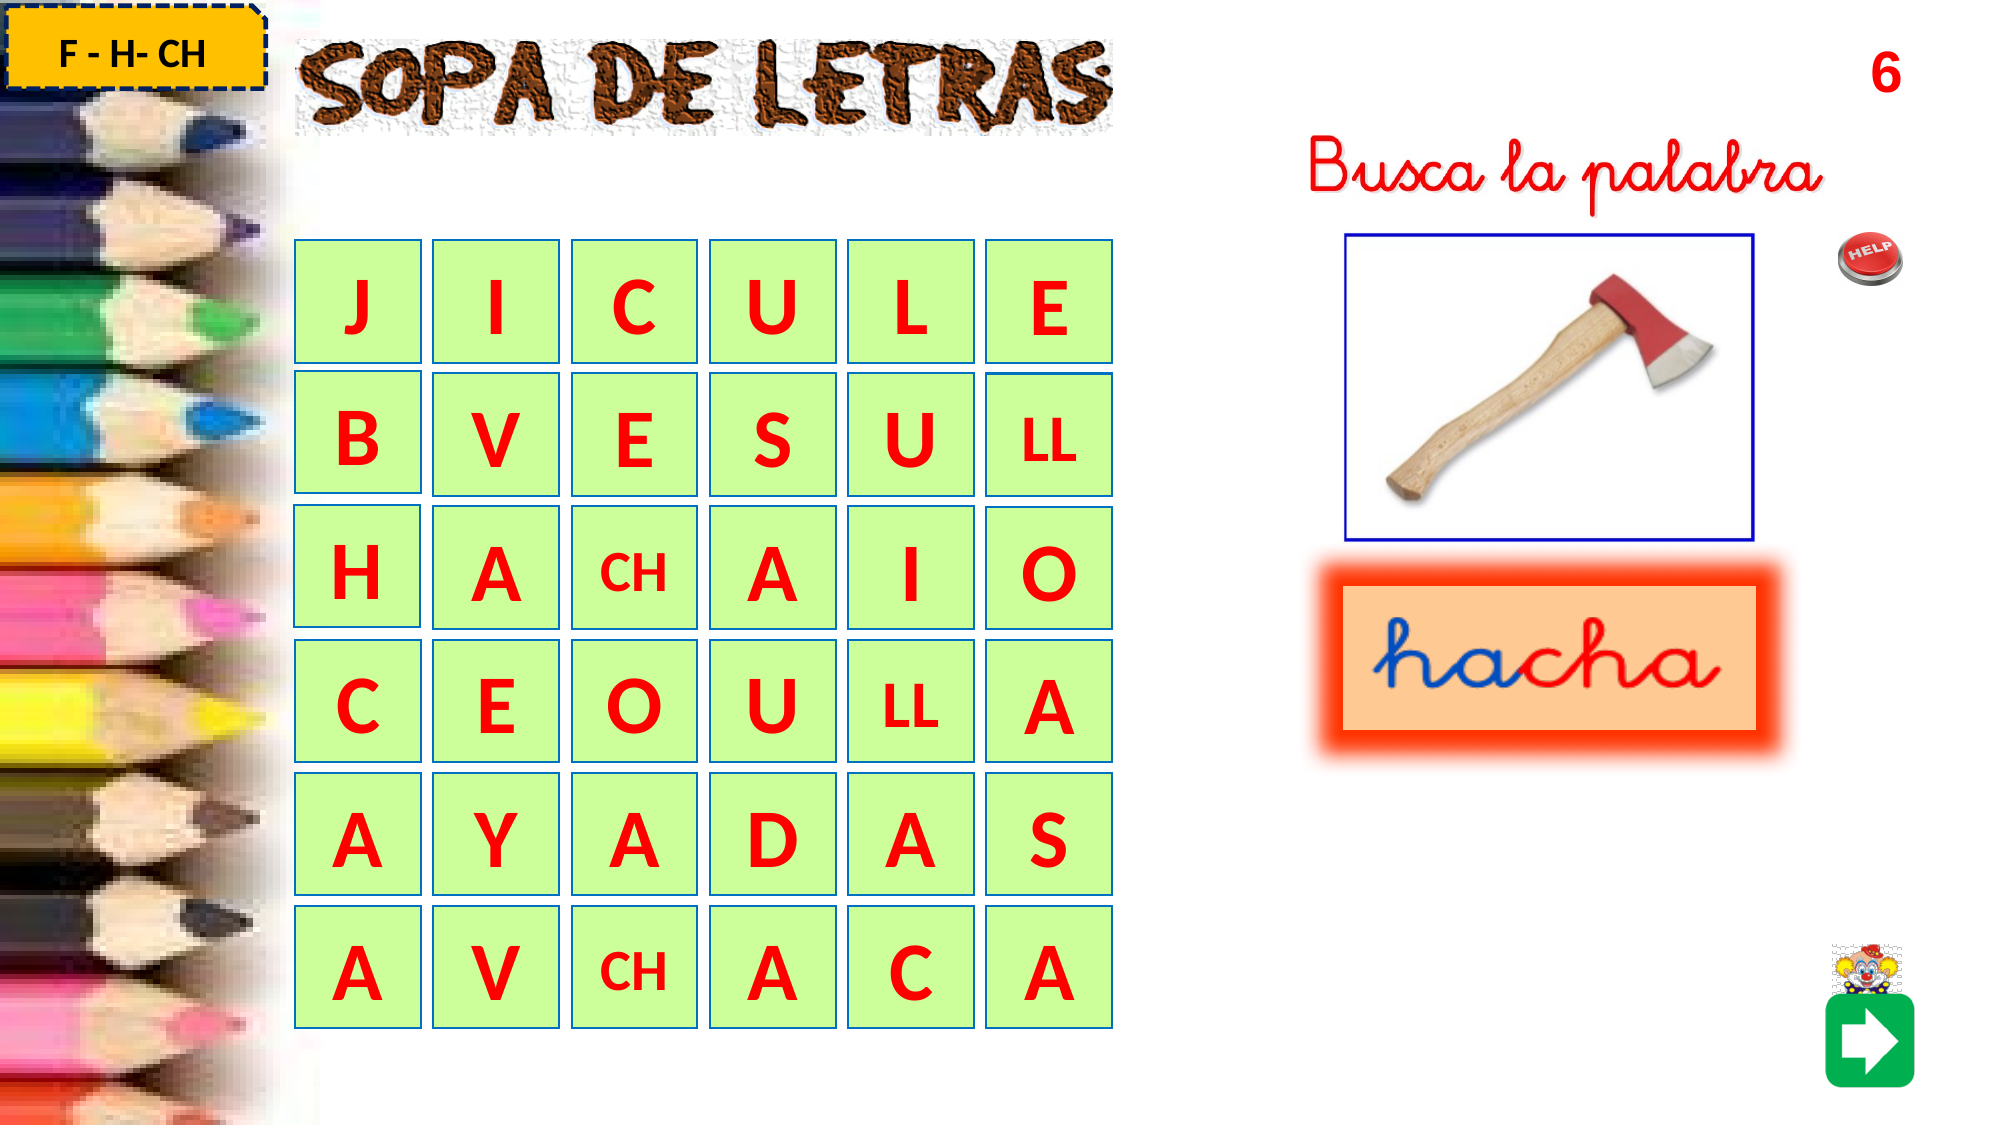

F - H- CH
6
J
I
C
U
L
E
B
V
E
S
U
LL
H
A
CH
A
I
O
C
E
O
U
LL
A
A
Y
A
D
A
S
A
V
CH
A
C
A